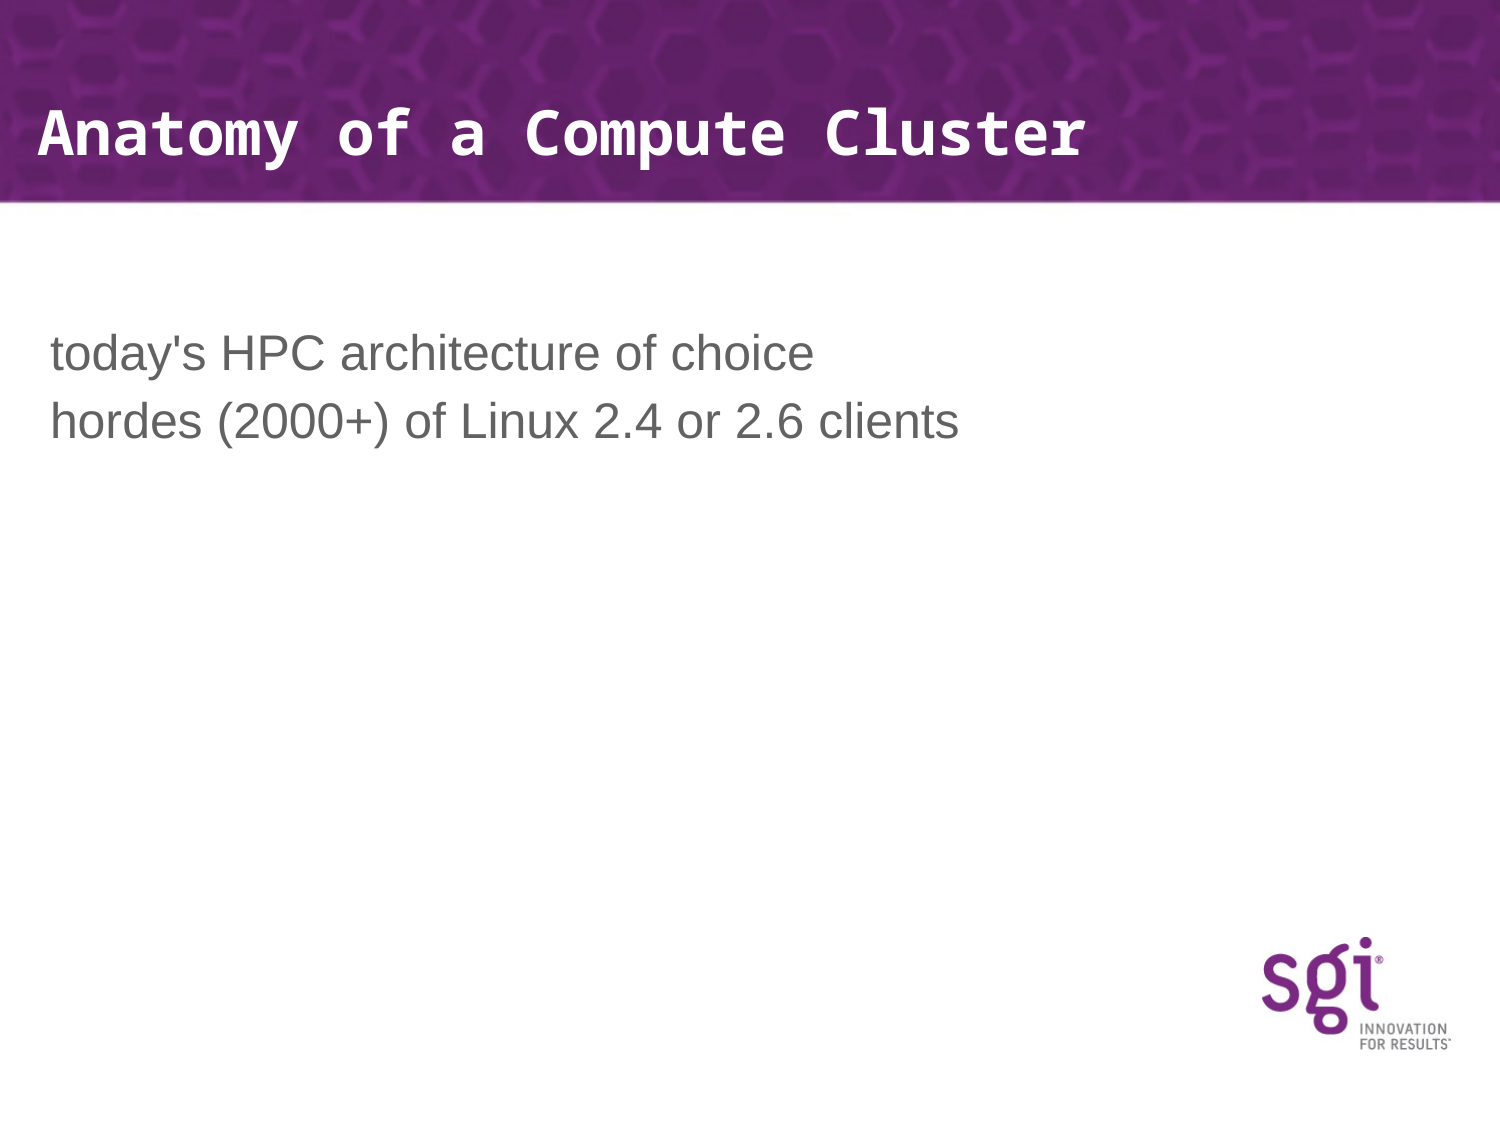

# Anatomy of a Compute Cluster
today's HPC architecture of choice
hordes (2000+) of Linux 2.4 or 2.6 clients